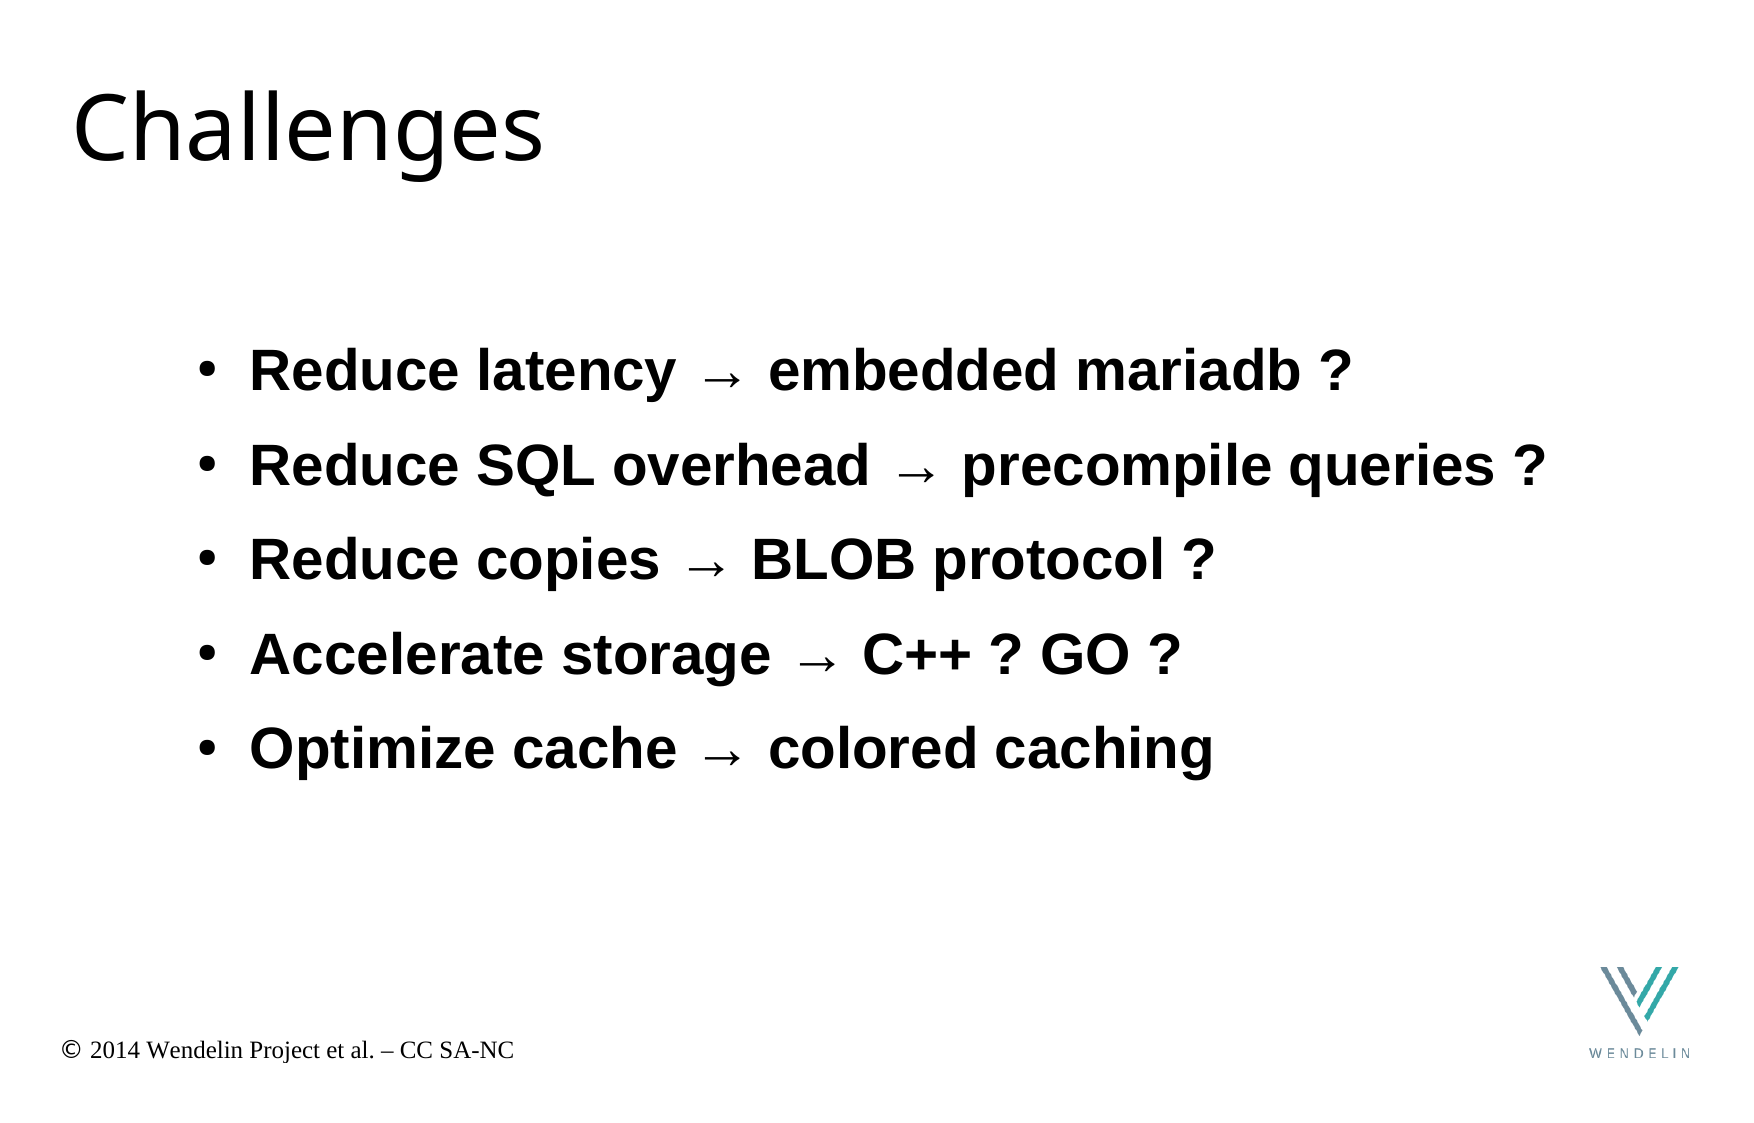

# Challenges
Reduce latency → embedded mariadb ?
Reduce SQL overhead → precompile queries ?
Reduce copies → BLOB protocol ?
Accelerate storage → C++ ? GO ?
Optimize cache → colored caching